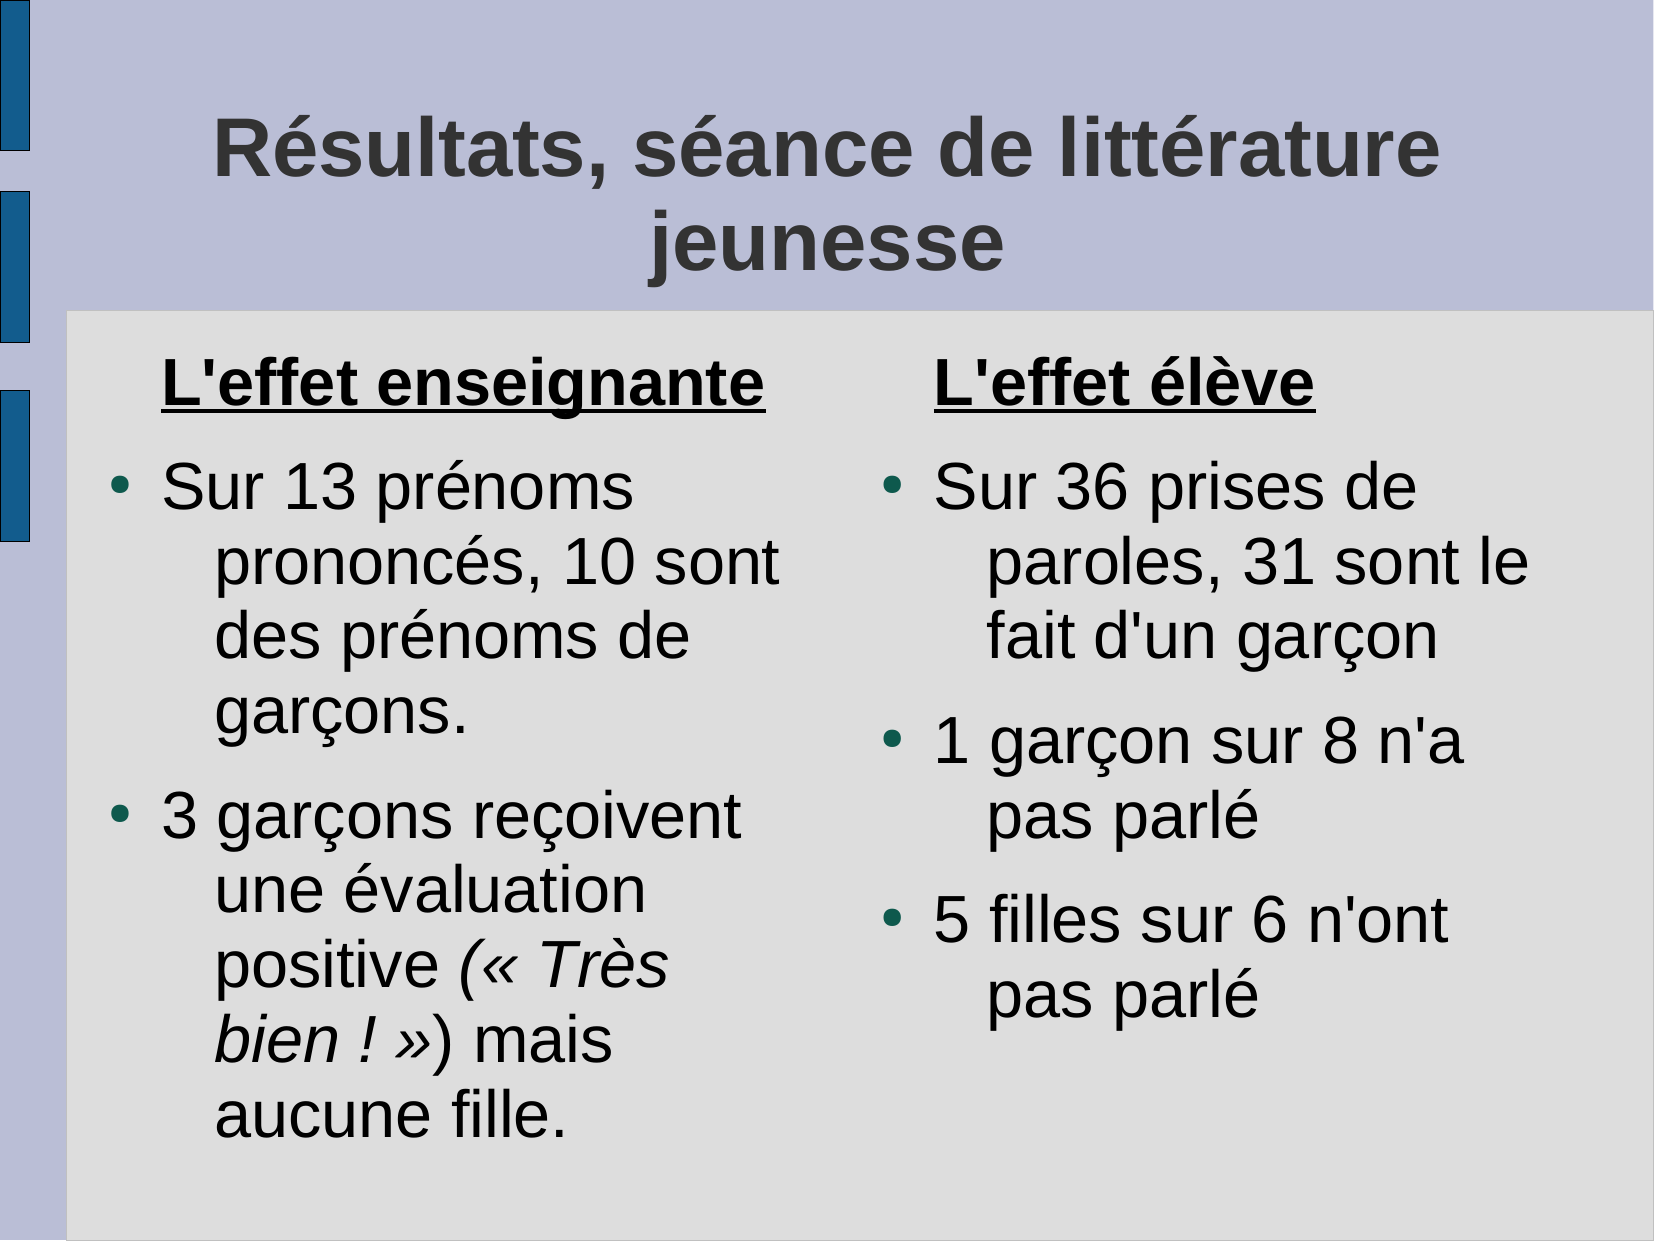

# Résultats, séance de littérature jeunesse
L'effet enseignante
Sur 13 prénoms prononcés, 10 sont des prénoms de garçons.
3 garçons reçoivent une évaluation positive (« Très bien ! ») mais aucune fille.
L'effet élève
Sur 36 prises de paroles, 31 sont le fait d'un garçon
1 garçon sur 8 n'a pas parlé
5 filles sur 6 n'ont pas parlé